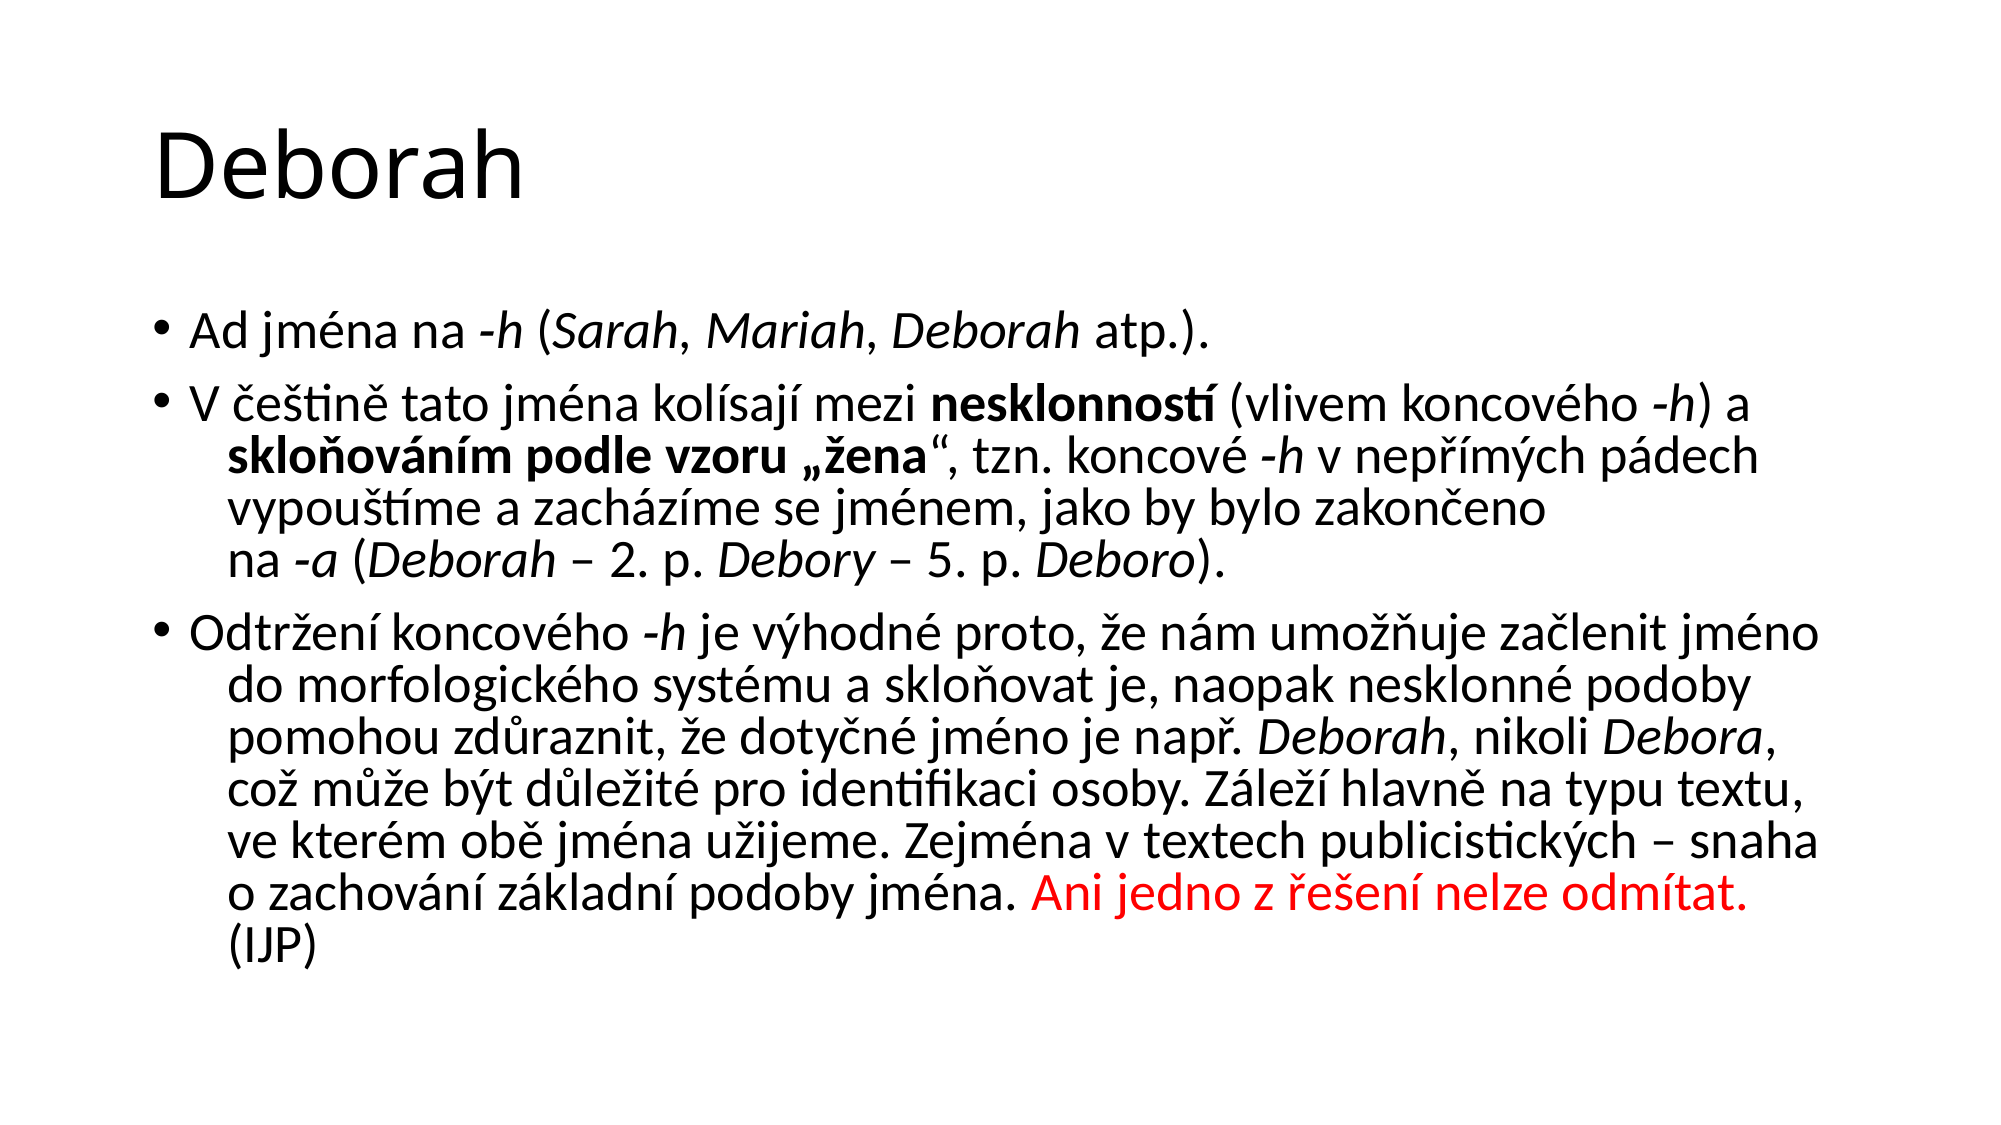

# Deborah
Ad jména na ‑h (Sarah, Mariah, Deborah atp.).
V češtině tato jména kolísají mezi nesklonností (vlivem koncového ‑h) a  skloňováním podle vzoru „žena“, tzn. koncové ‑h v nepřímých pádech vypouštíme a zacházíme se jménem, jako by bylo zakončeno na ‑a (Deborah –⁠ 2. p. Debory –⁠ 5. p. Deboro).
Odtržení koncového ‑h je výhodné proto, že nám umožňuje začlenit jméno do morfologického systému a skloňovat je, naopak nesklonné podoby pomohou zdůraznit, že dotyčné jméno je např. Deborah, nikoli Debora, což může být důležité pro identifikaci osoby. Záleží hlavně na typu textu, ve kterém obě jména užijeme. Zejména v textech publicistických – snaha o zachování základní podoby jména. Ani jedno z řešení nelze odmítat. (IJP)